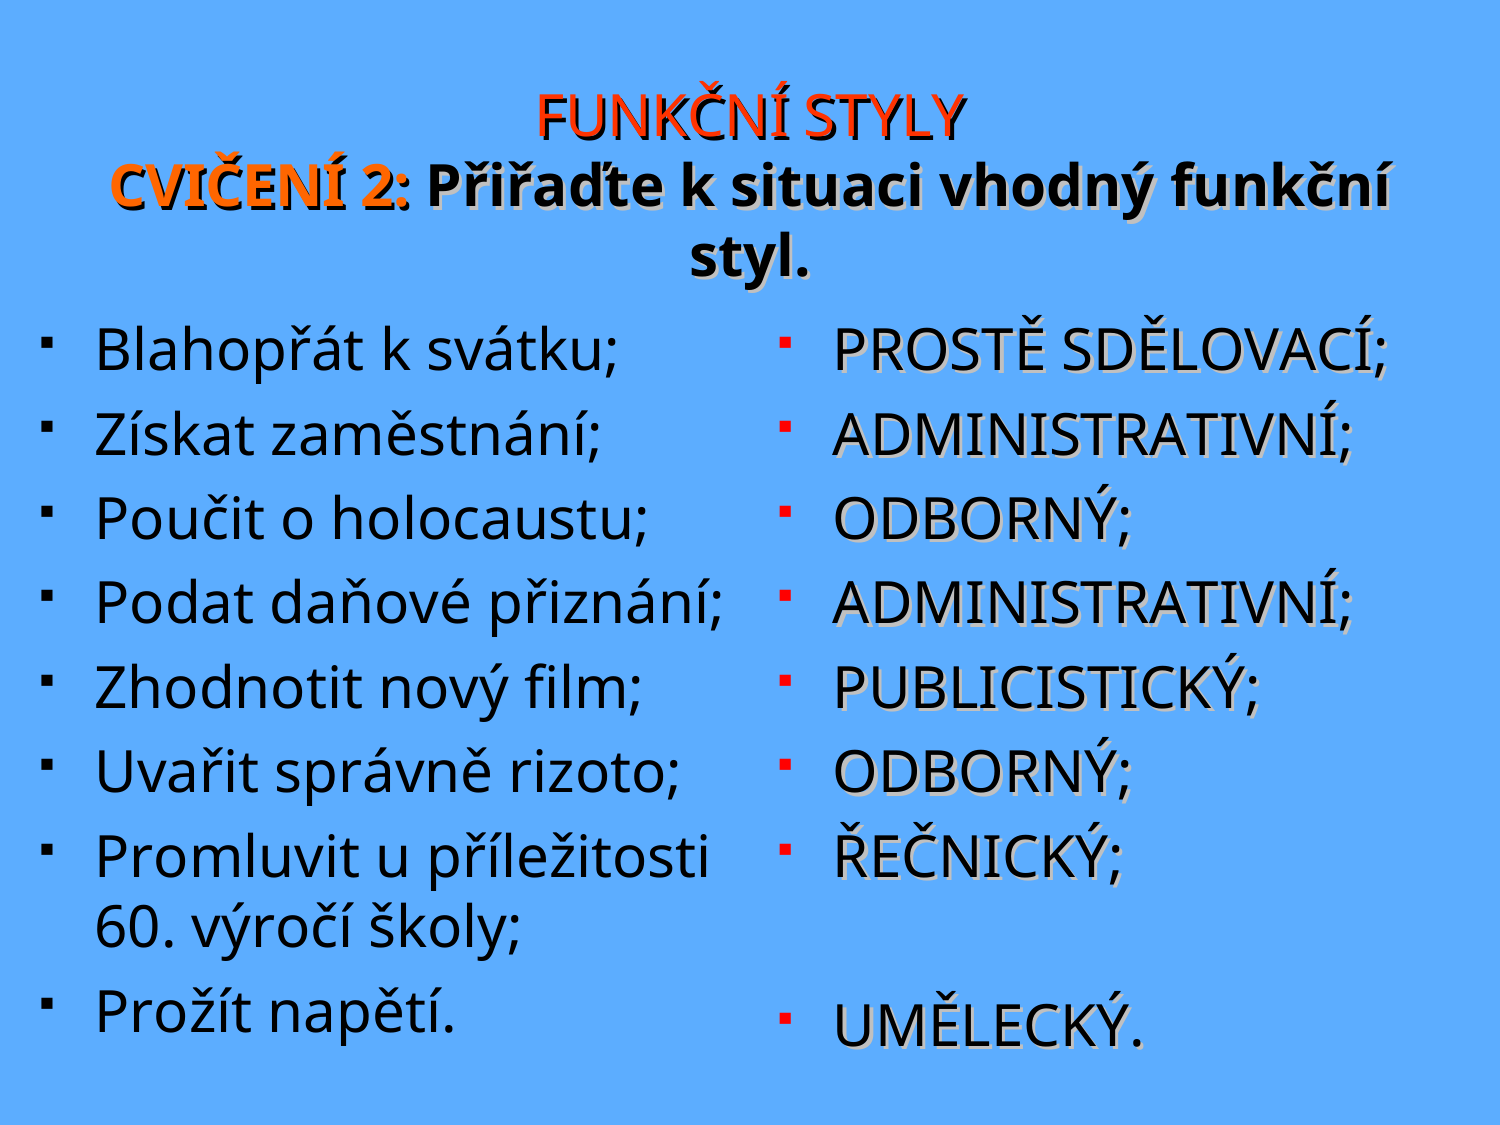

# FUNKČNÍ STYLY CVIČENÍ 2: Přiřaďte k situaci vhodný funkční styl.
Blahopřát k svátku;
Získat zaměstnání;
Poučit o holocaustu;
Podat daňové přiznání;
Zhodnotit nový film;
Uvařit správně rizoto;
Promluvit u příležitosti 60. výročí školy;
Prožít napětí.
PROSTĚ SDĚLOVACÍ;
ADMINISTRATIVNÍ;
ODBORNÝ;
ADMINISTRATIVNÍ;
PUBLICISTICKÝ;
ODBORNÝ;
ŘEČNICKÝ;
UMĚLECKÝ.